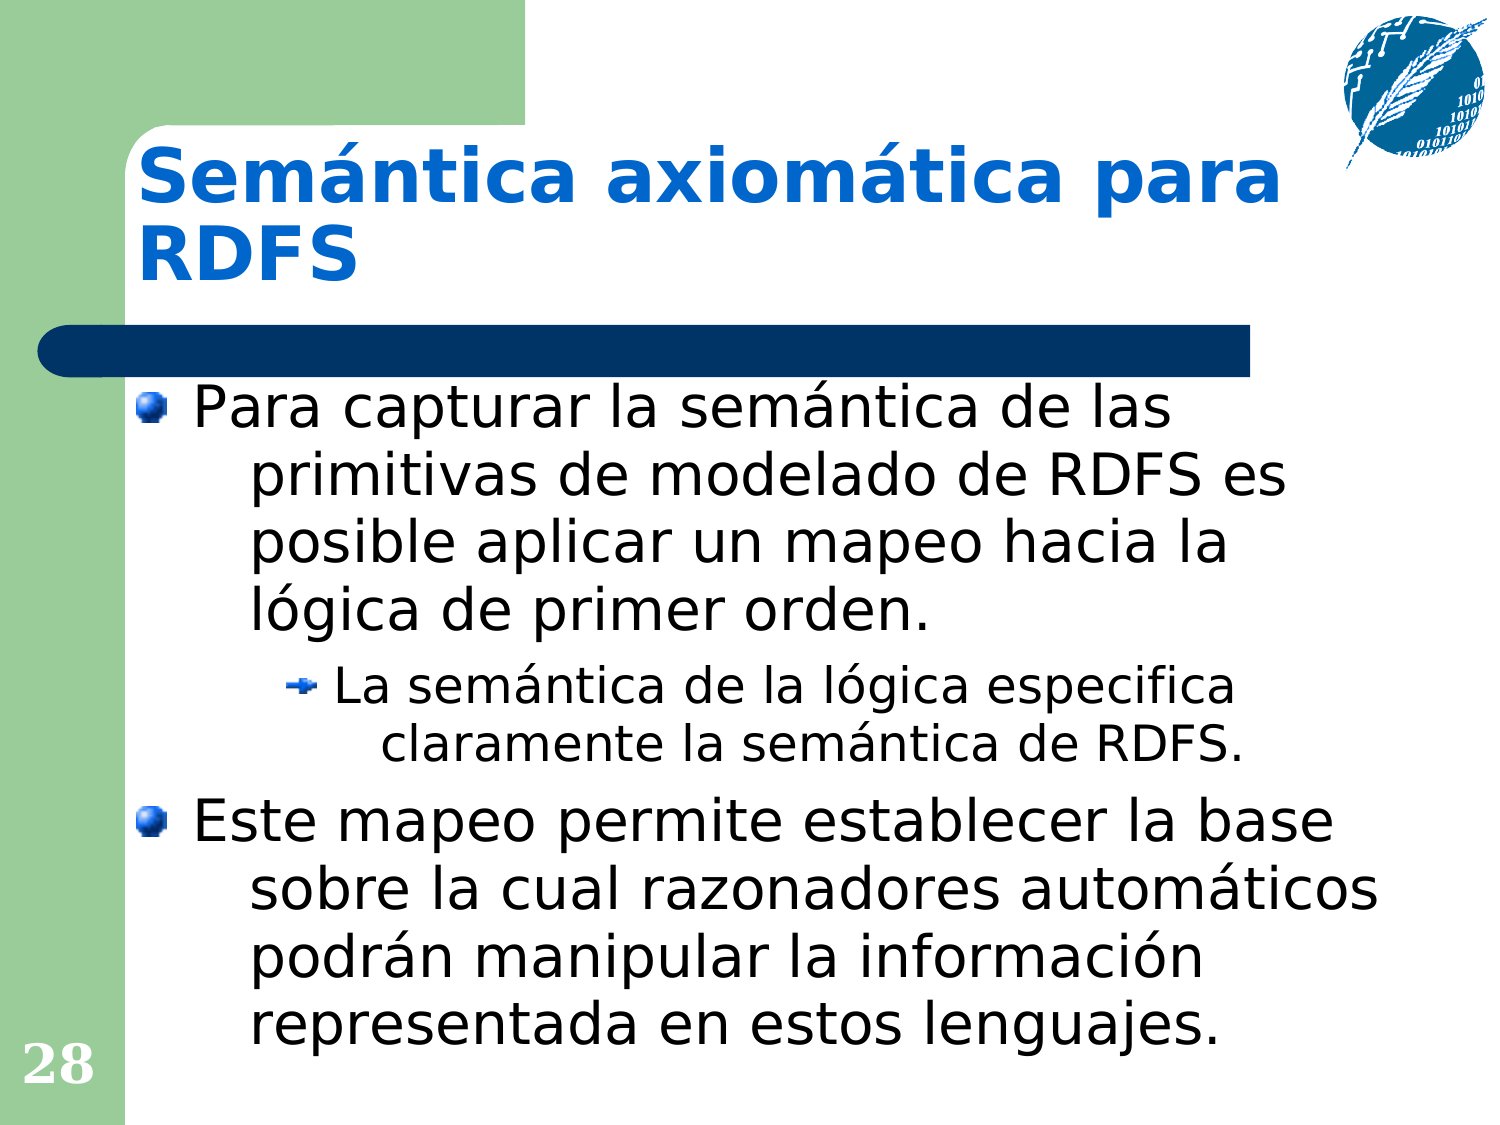

# Semántica axiomática para RDFS
Para capturar la semántica de las primitivas de modelado de RDFS es posible aplicar un mapeo hacia la lógica de primer orden.
La semántica de la lógica especifica claramente la semántica de RDFS.
Este mapeo permite establecer la base sobre la cual razonadores automáticos podrán manipular la información representada en estos lenguajes.
28